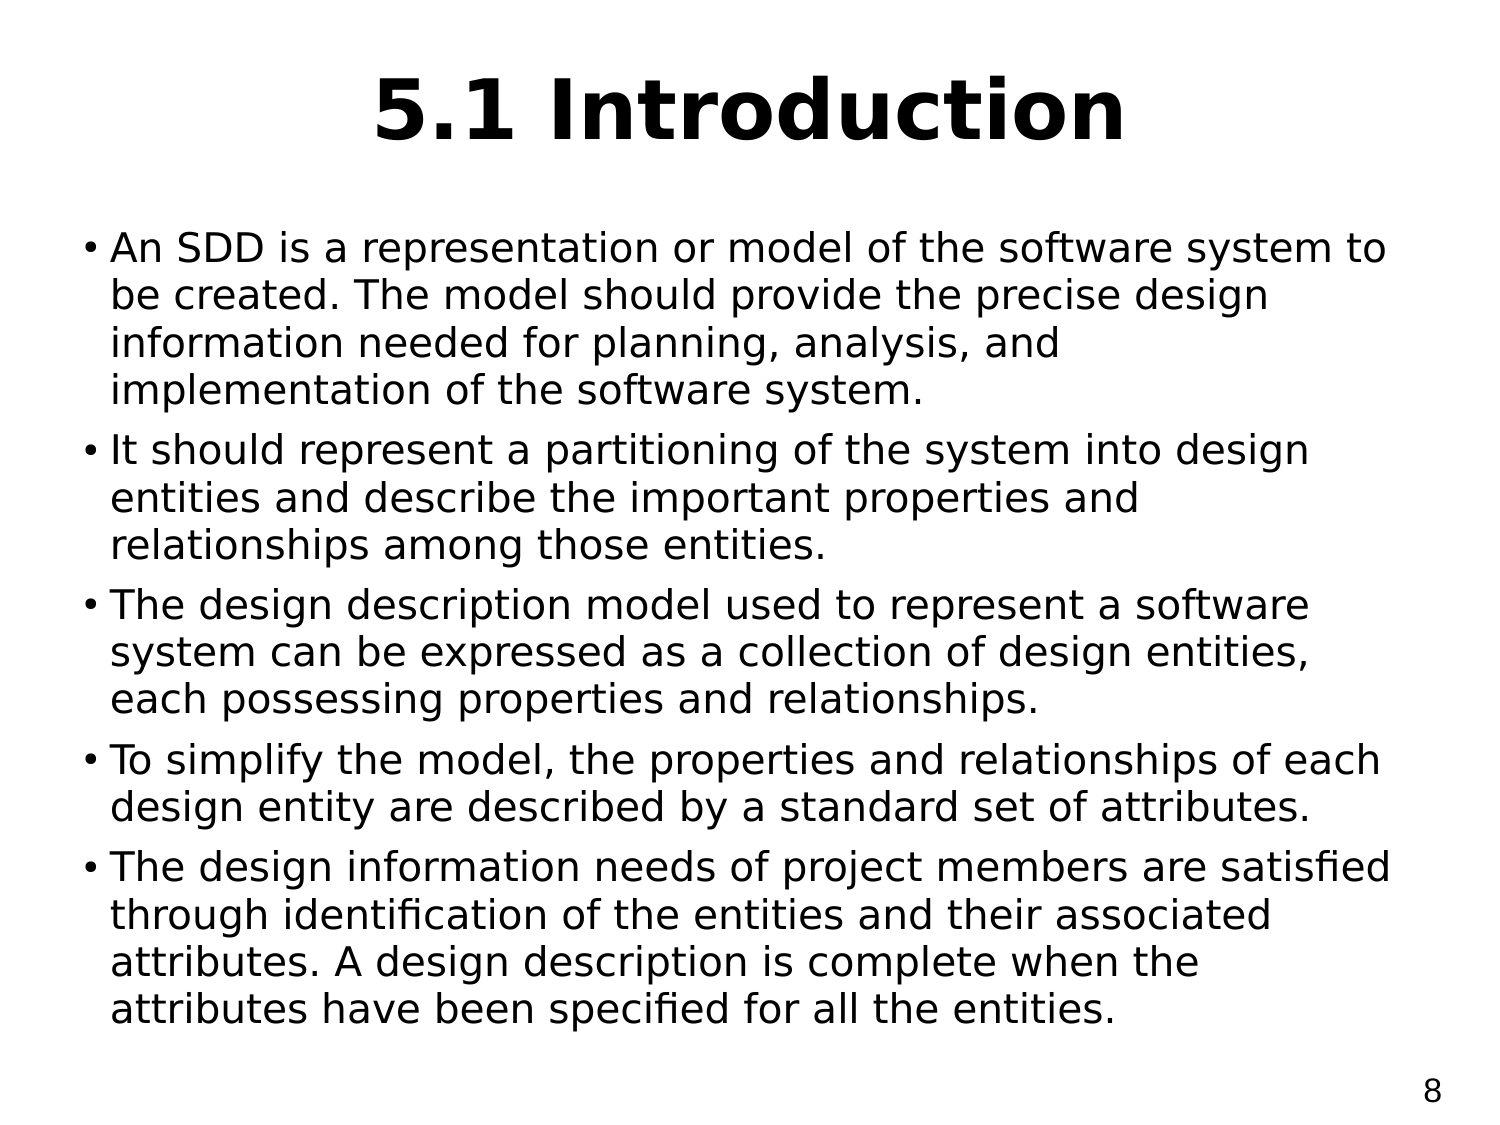

# 5.1 Introduction
An SDD is a representation or model of the software system to be created. The model should provide the precise design information needed for planning, analysis, and implementation of the software system.
It should represent a partitioning of the system into design entities and describe the important properties and relationships among those entities.
The design description model used to represent a software system can be expressed as a collection of design entities, each possessing properties and relationships.
To simplify the model, the properties and relationships of each design entity are described by a standard set of attributes.
The design information needs of project members are satisfied through identification of the entities and their associated attributes. A design description is complete when the attributes have been specified for all the entities.